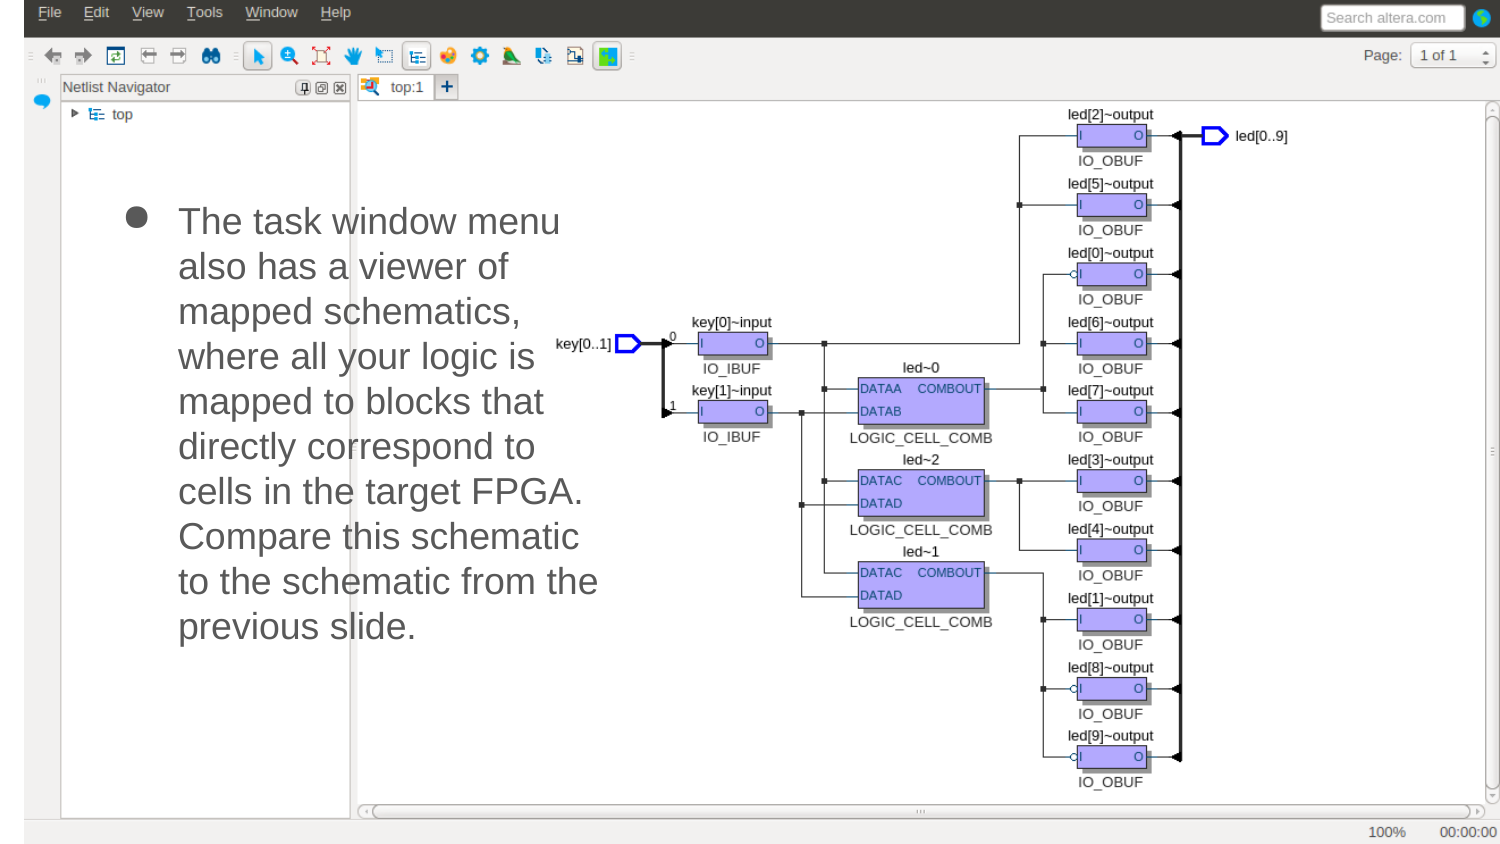

# The task window menu also has a viewer of mapped schematics, where all your logic is mapped to blocks that directly correspond to cells in the target FPGA. Compare this schematic to the schematic from the previous slide.